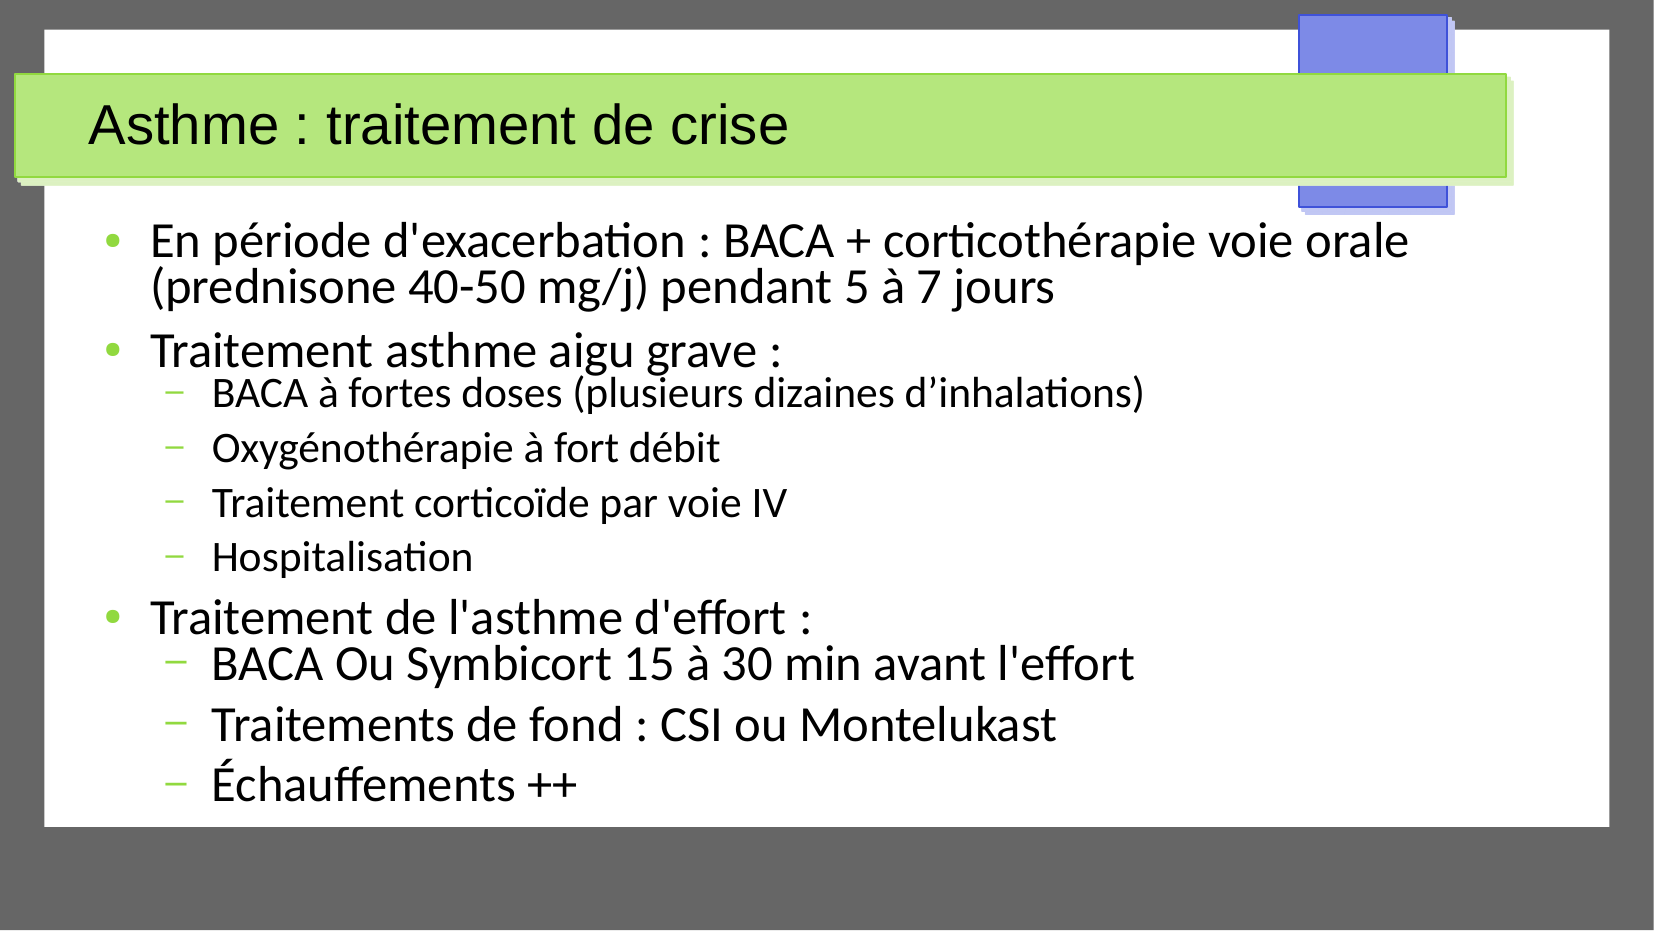

# Asthme : traitement de crise
En période d'exacerbation : BACA + corticothérapie voie orale (prednisone 40-50 mg/j) pendant 5 à 7 jours
Traitement asthme aigu grave :
BACA à fortes doses (plusieurs dizaines d’inhalations)
Oxygénothérapie à fort débit
Traitement corticoïde par voie IV
Hospitalisation
Traitement de l'asthme d'effort :
BACA Ou Symbicort 15 à 30 min avant l'effort
Traitements de fond : CSI ou Montelukast
Échauffements ++